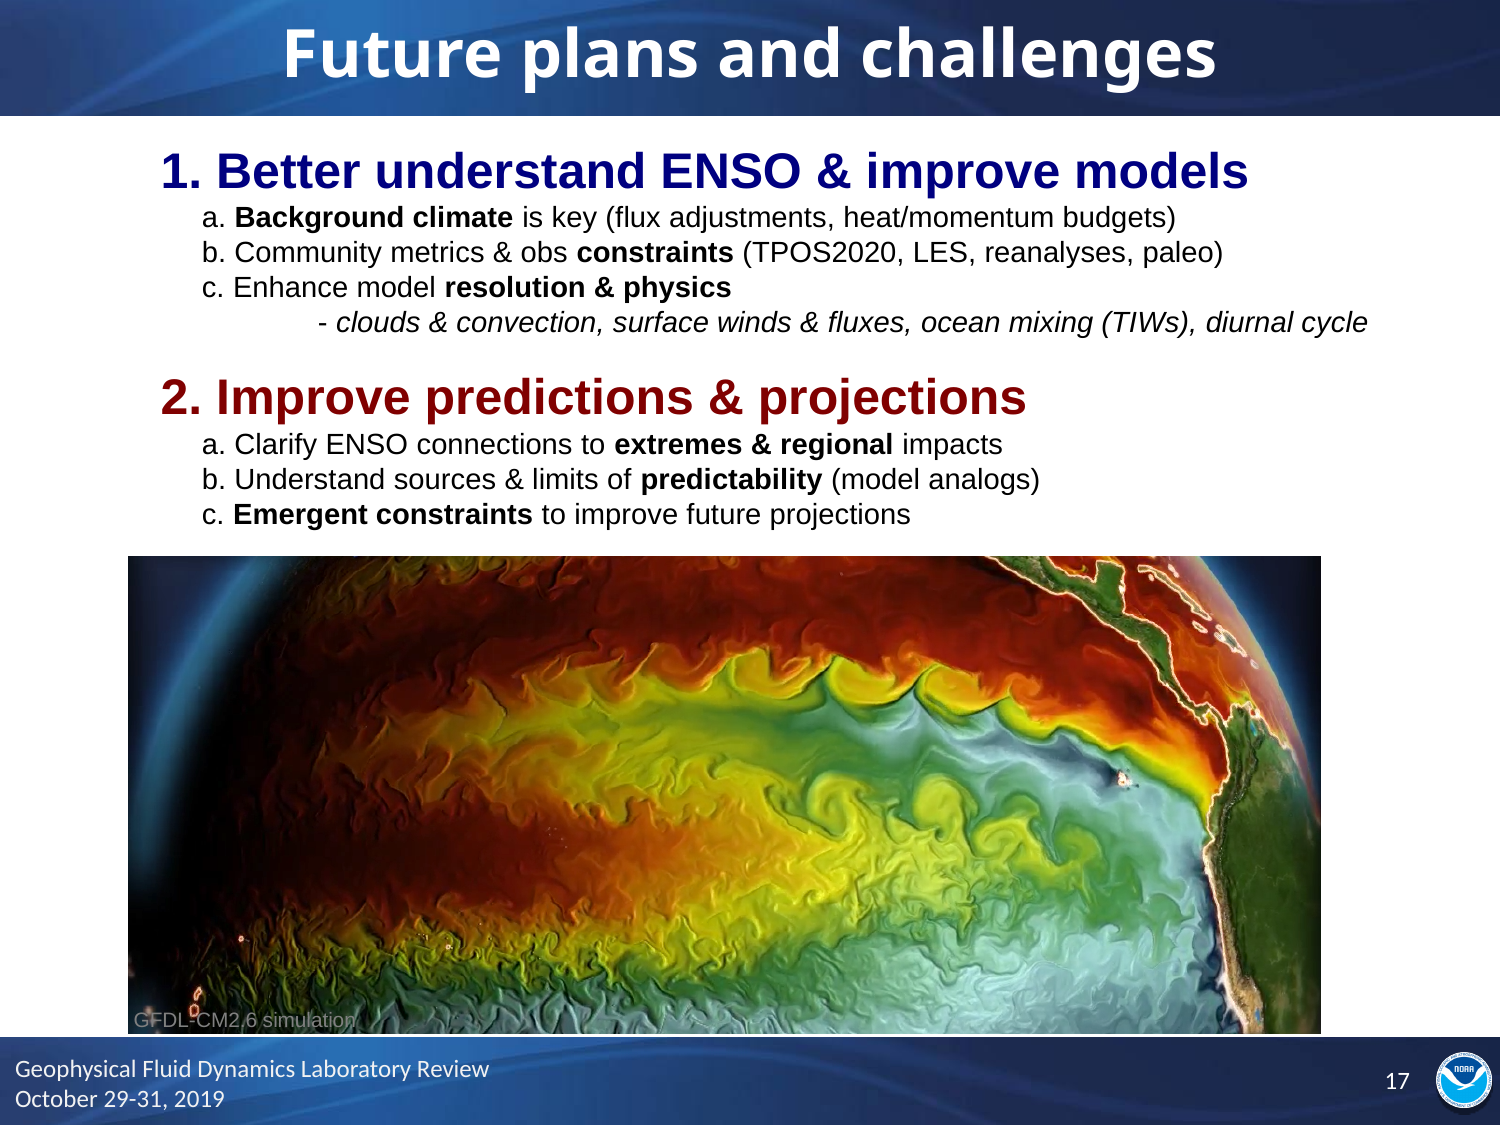

# Future plans and challenges
1. Better understand ENSO & improve models
 a. Background climate is key (flux adjustments, heat/momentum budgets)
 b. Community metrics & obs constraints (TPOS2020, LES, reanalyses, paleo)
 c. Enhance model resolution & physics
	 - clouds & convection, surface winds & fluxes, ocean mixing (TIWs), diurnal cycle
2. Improve predictions & projections
 a. Clarify ENSO connections to extremes & regional impacts
 b. Understand sources & limits of predictability (model analogs)
 c. Emergent constraints to improve future projections
GFDL-CM2.6 simulation